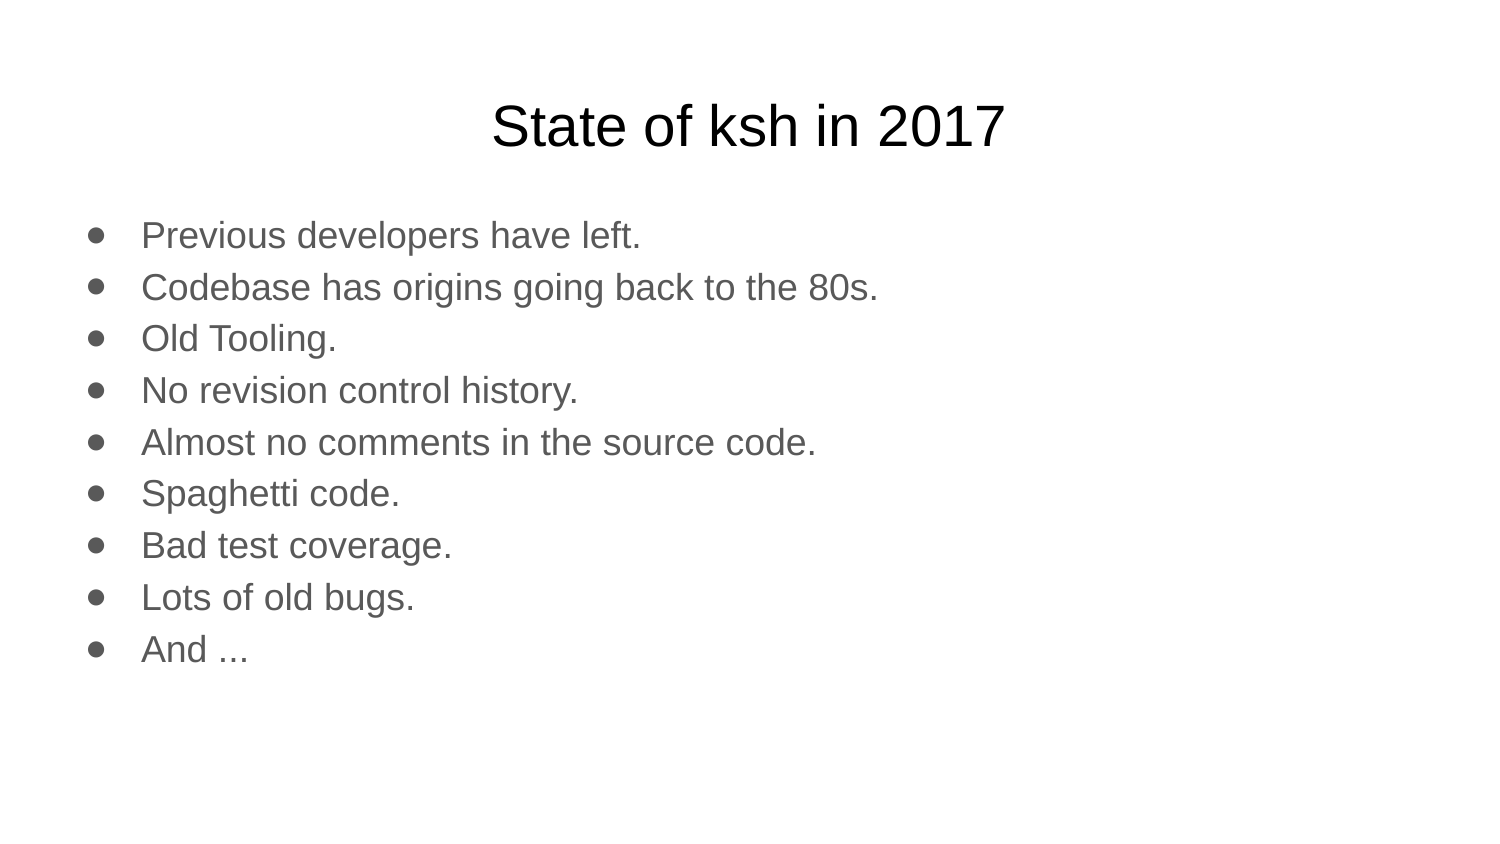

# State of ksh in 2017
Previous developers have left.
Codebase has origins going back to the 80s.
Old Tooling.
No revision control history.
Almost no comments in the source code.
Spaghetti code.
Bad test coverage.
Lots of old bugs.
And ...